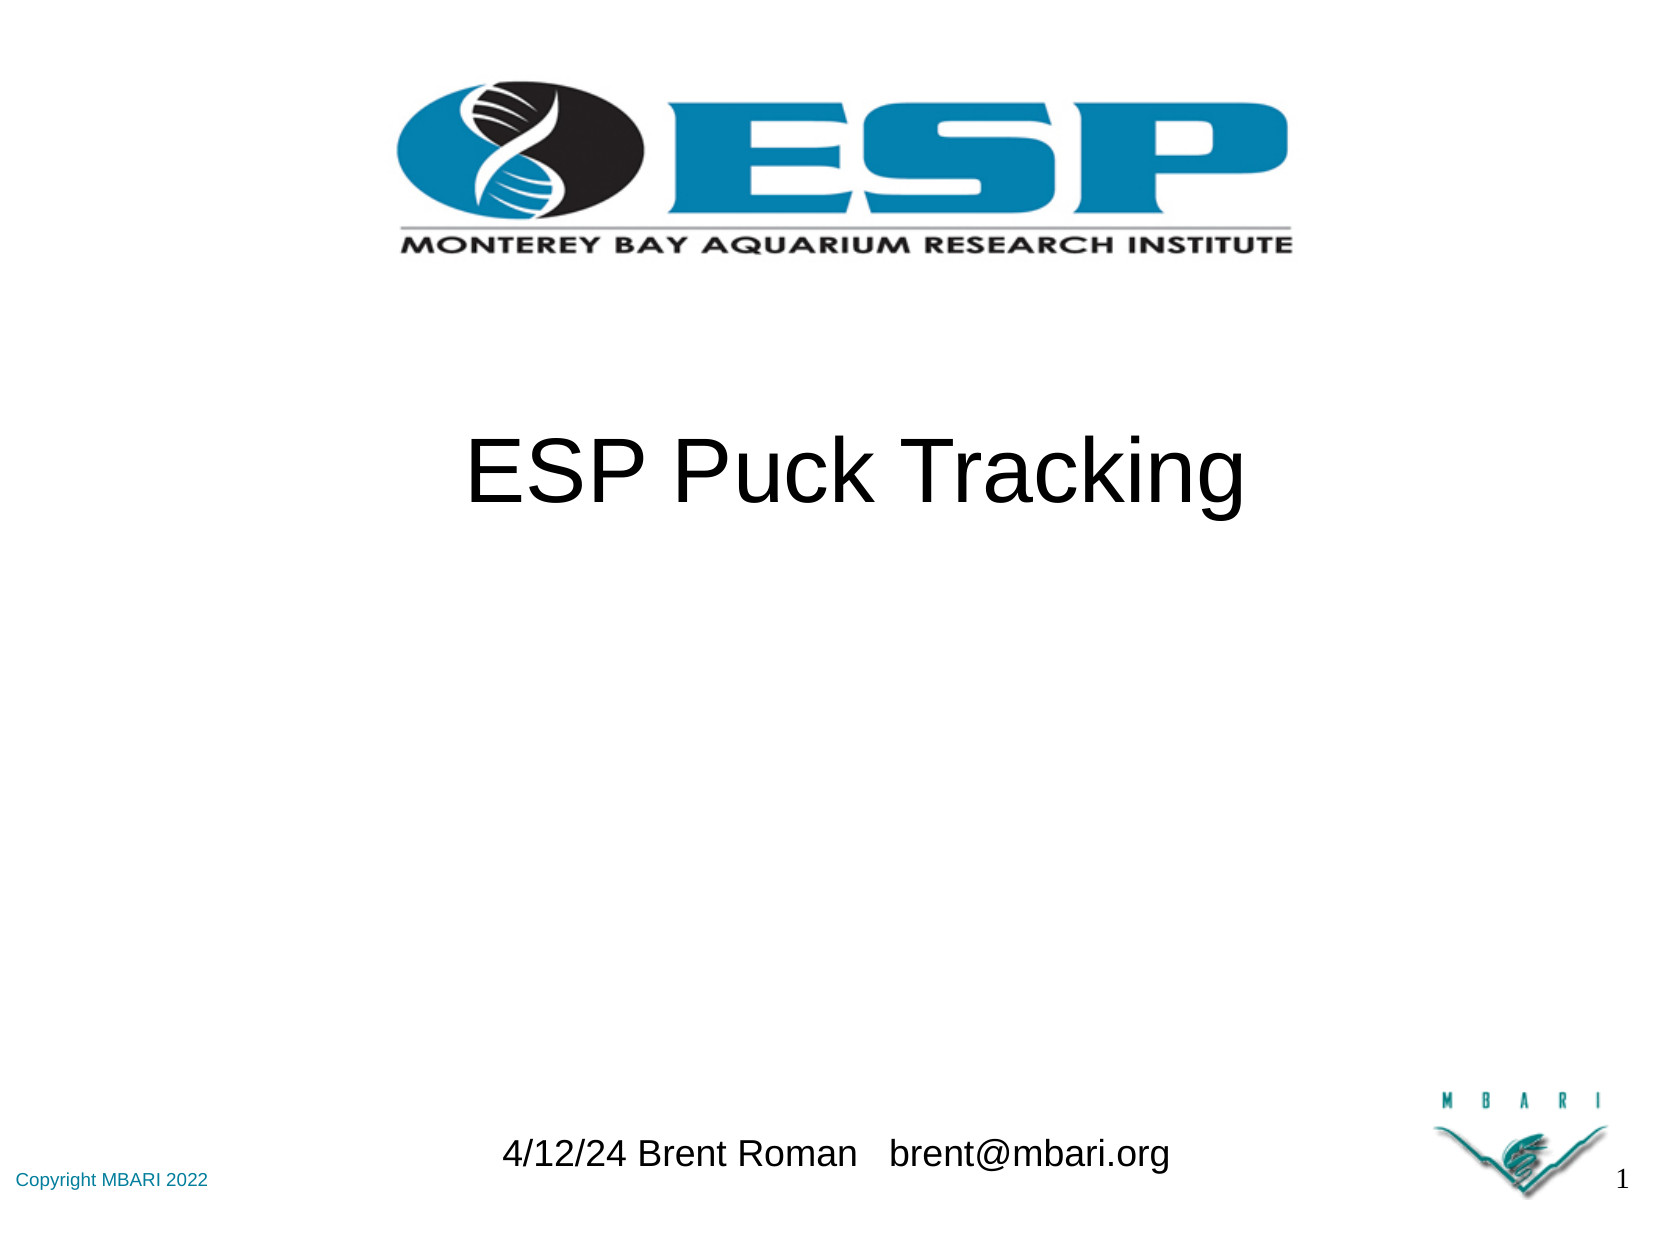

ESP Puck Tracking
4/12/24 Brent Roman brent@mbari.org